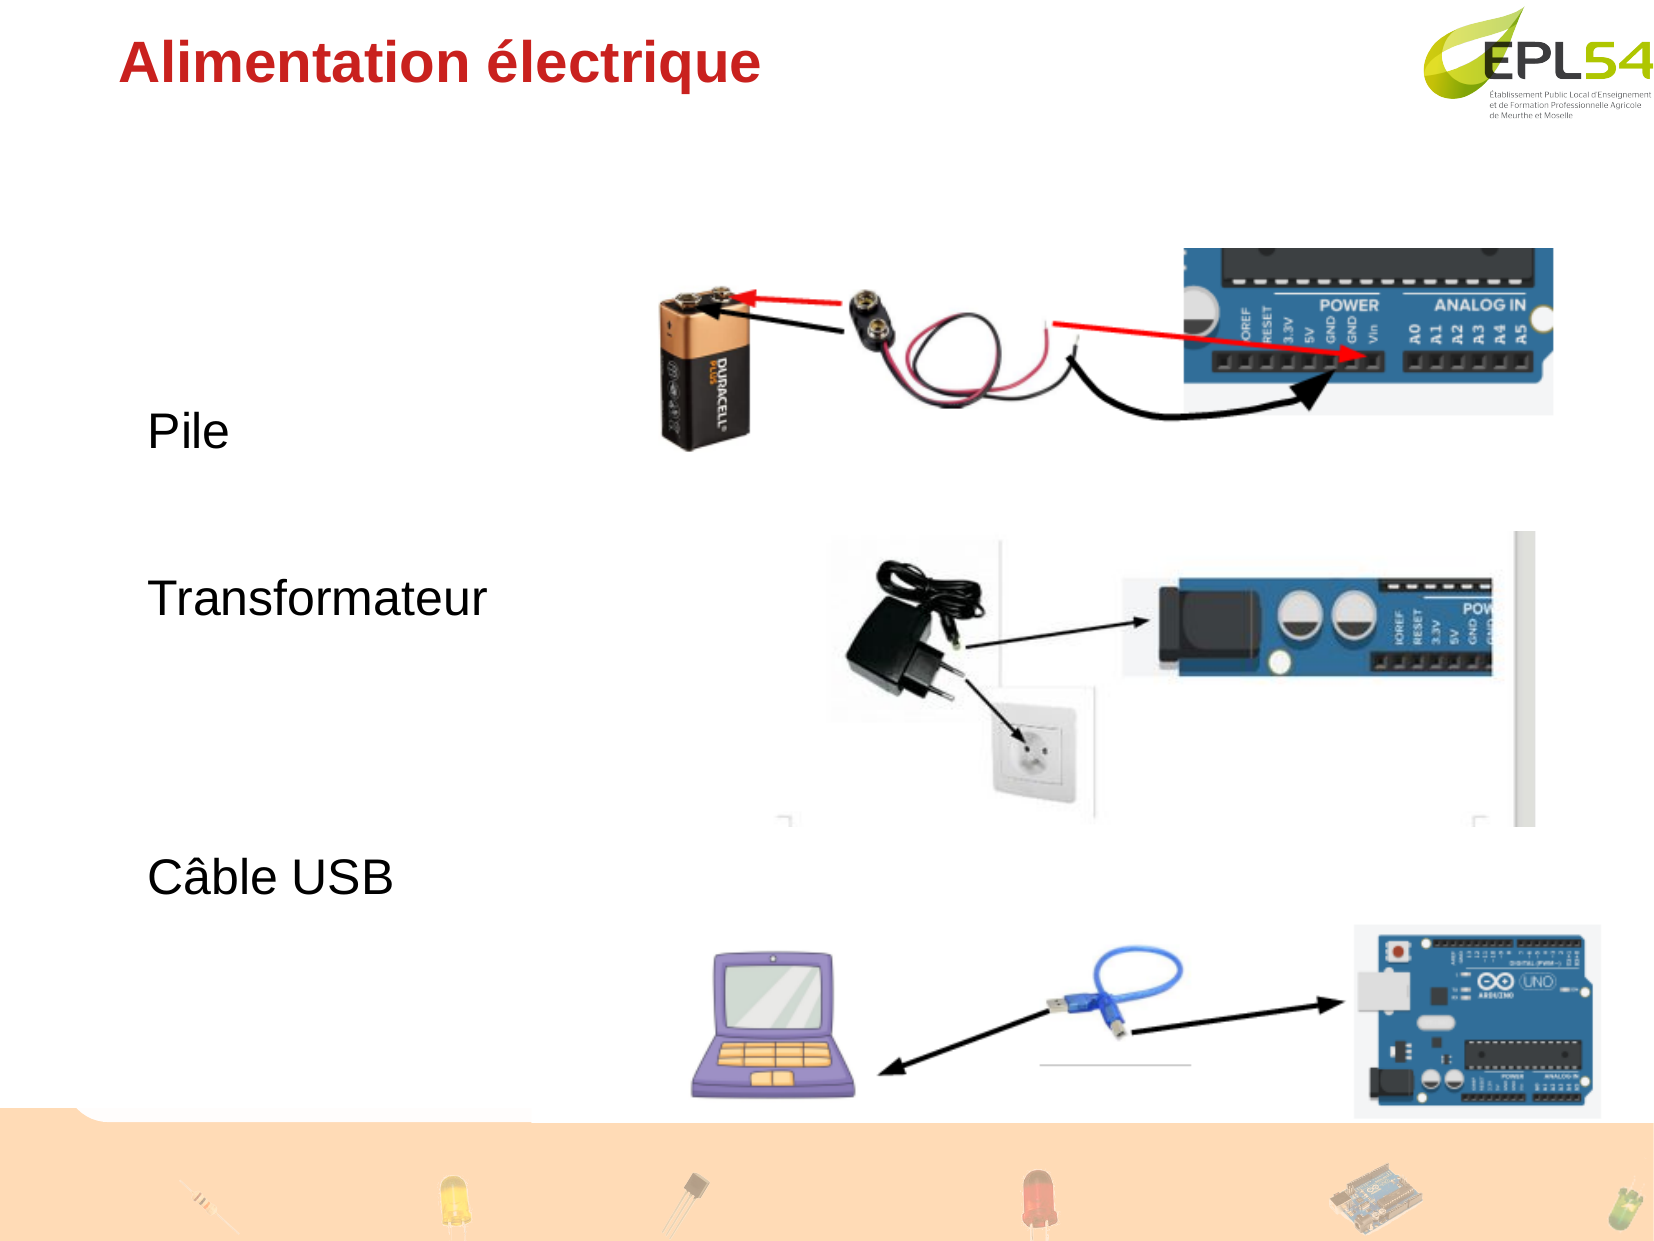

# Alimentation électrique
Pile
Transformateur
Câble USB